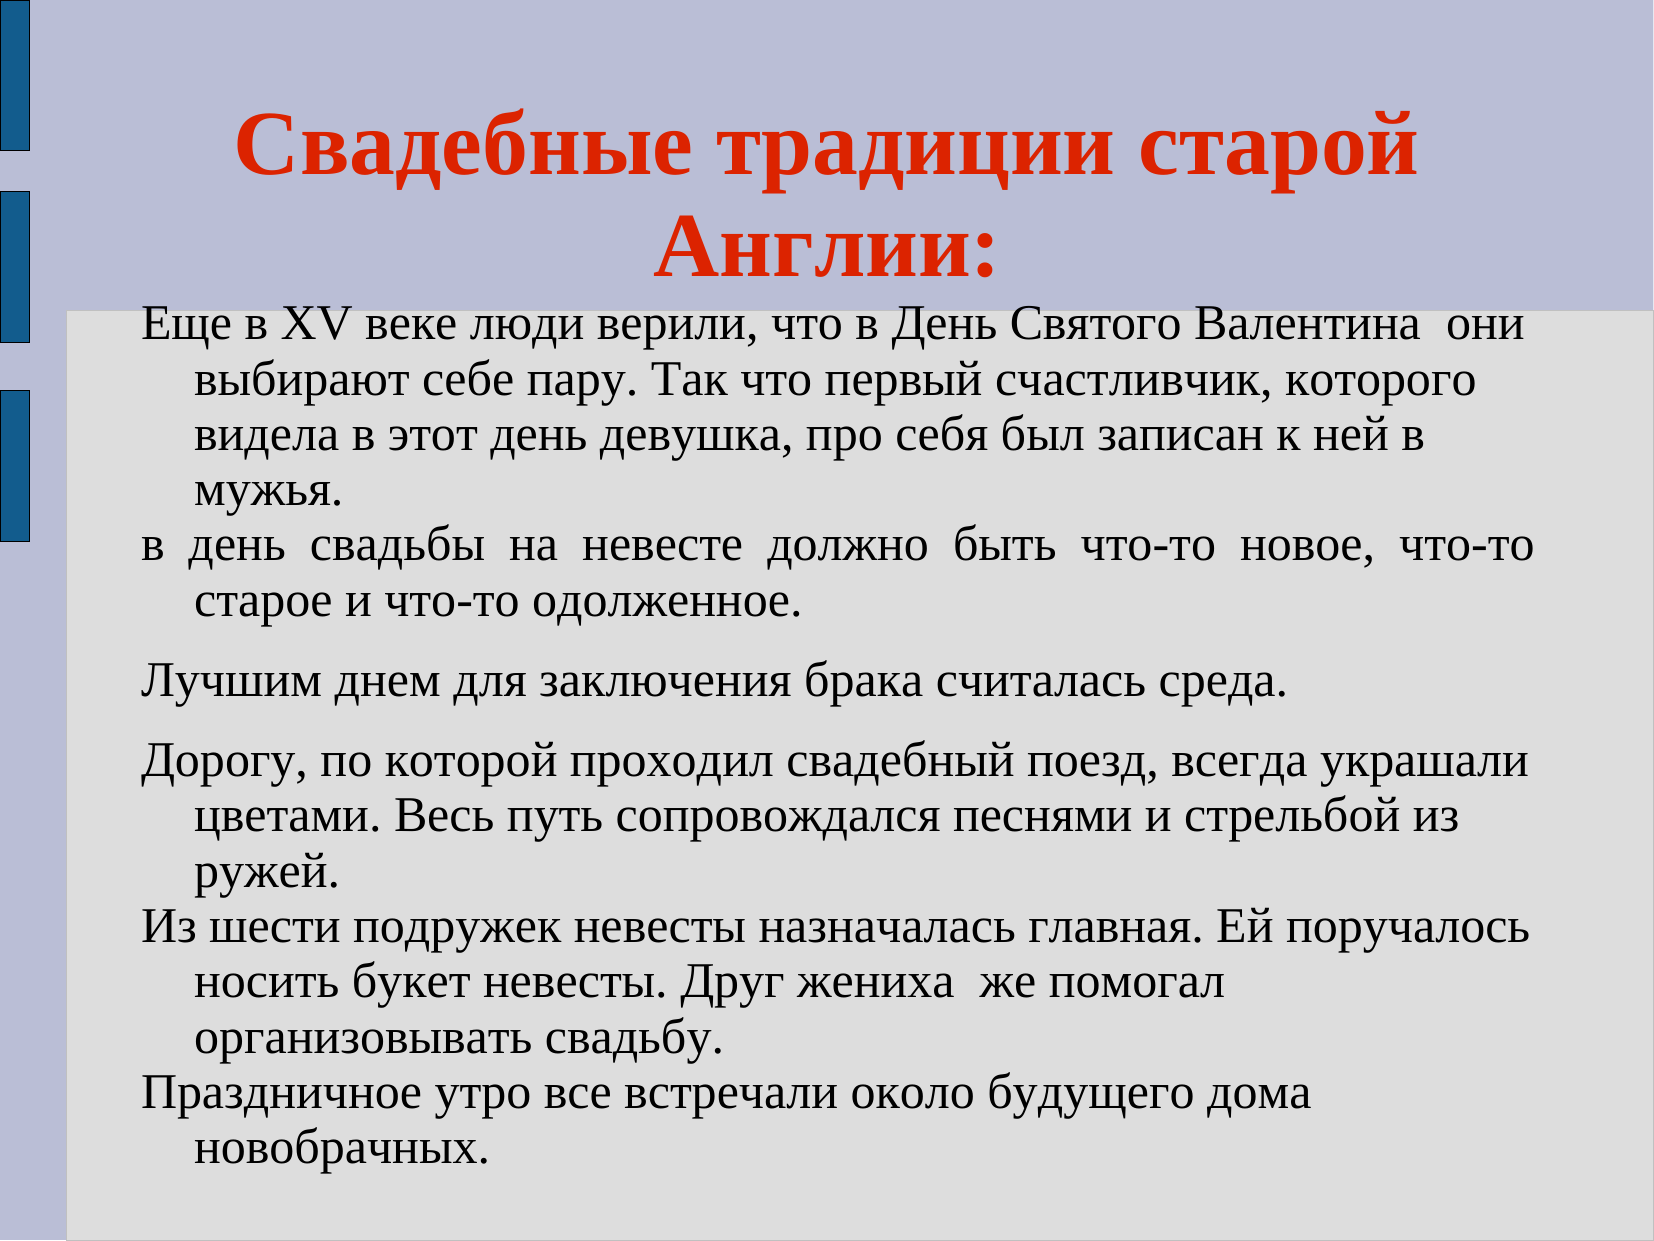

# Свадебные традиции старой Англии:
Еще в XV веке люди верили, что в День Святого Валентина они выбирают себе пару. Так что первый счастливчик, которого видела в этот день девушка, про себя был записан к ней в мужья.
в день свадьбы на невесте должно быть что-то новое, что-то старое и что-то одолженное.
Лучшим днем для заключения брака считалась среда.
Дорогу, по которой проходил свадебный поезд, всегда украшали цветами. Весь путь сопровождался песнями и стрельбой из ружей.
Из шести подружек невесты назначалась главная. Ей поручалось носить букет невесты. Друг жениха же помогал организовывать свадьбу.
Праздничное утро все встречали около будущего дома новобрачных.